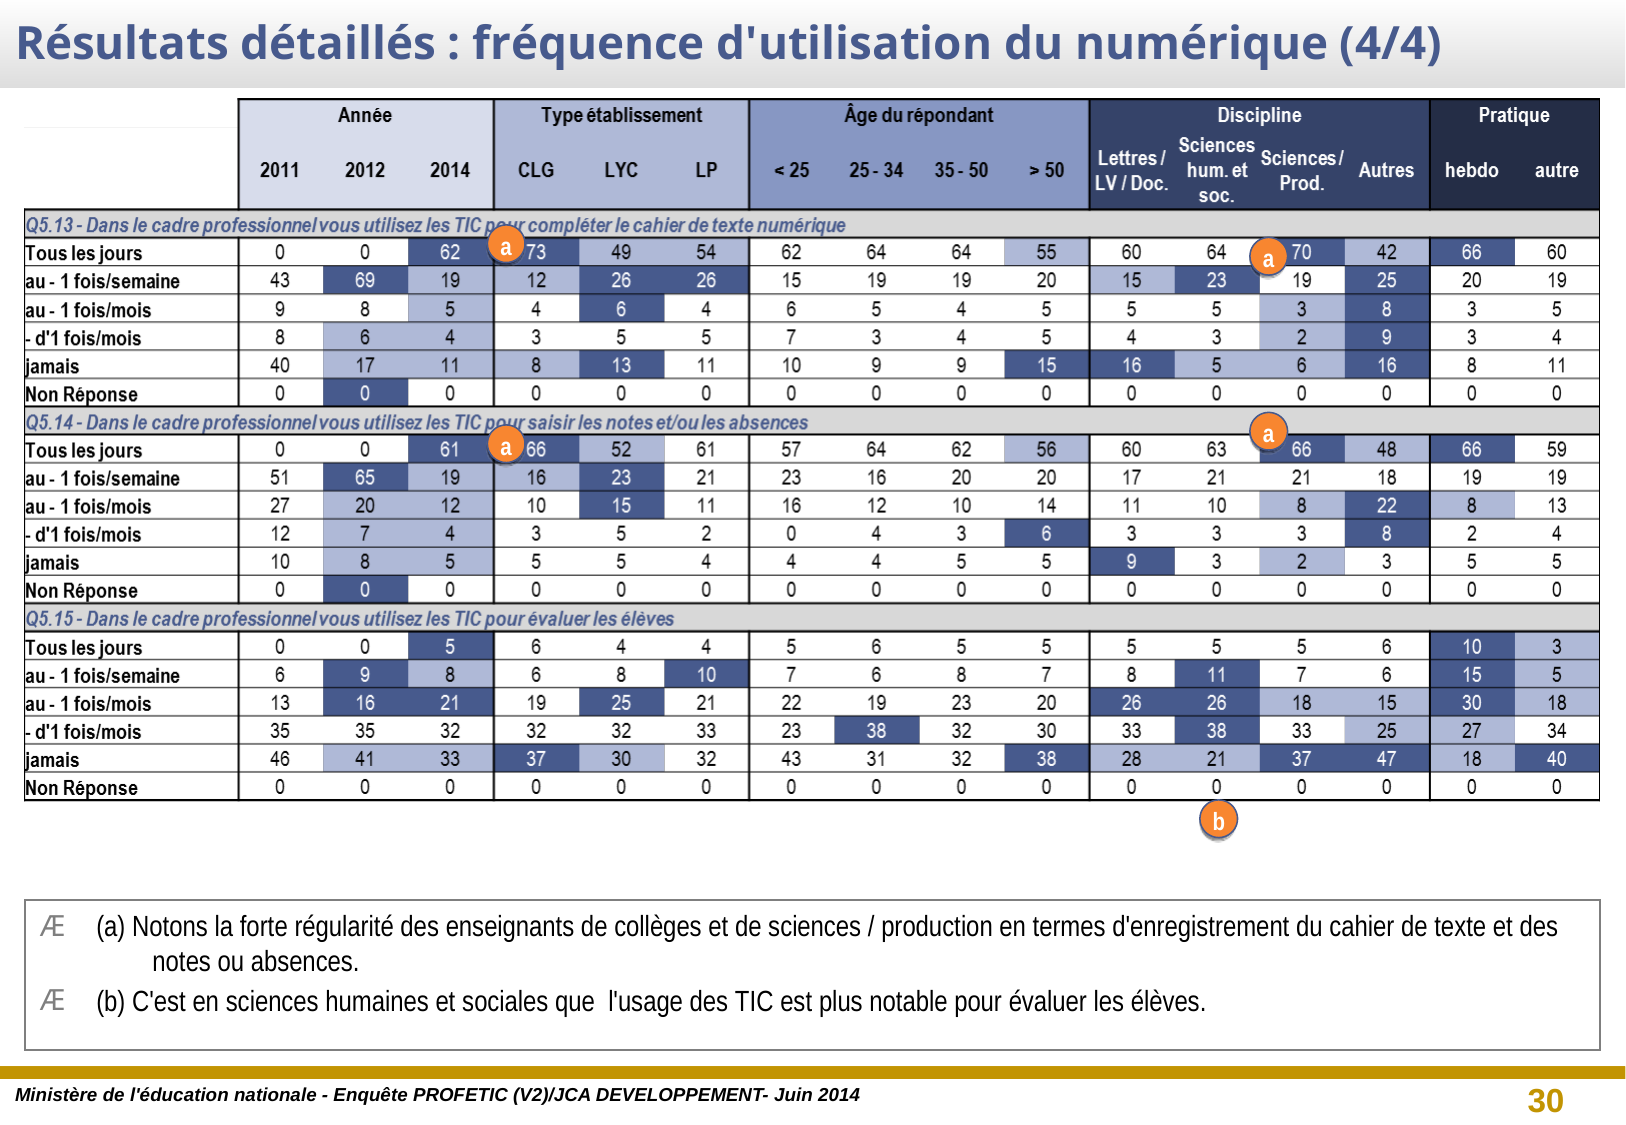

Résultats détaillés : fréquence d'utilisation du numérique (4/4)
a
a
a
a
b
# (a) Notons la forte régularité des enseignants de collèges et de sciences / production en termes d'enregistrement du cahier de texte et des notes ou absences.
(b) C'est en sciences humaines et sociales que l'usage des TIC est plus notable pour évaluer les élèves.
29
Ministère de l'éducation nationale - Enquête PROFETIC (V2)/JCA DEVELOPPEMENT- Juin 2014